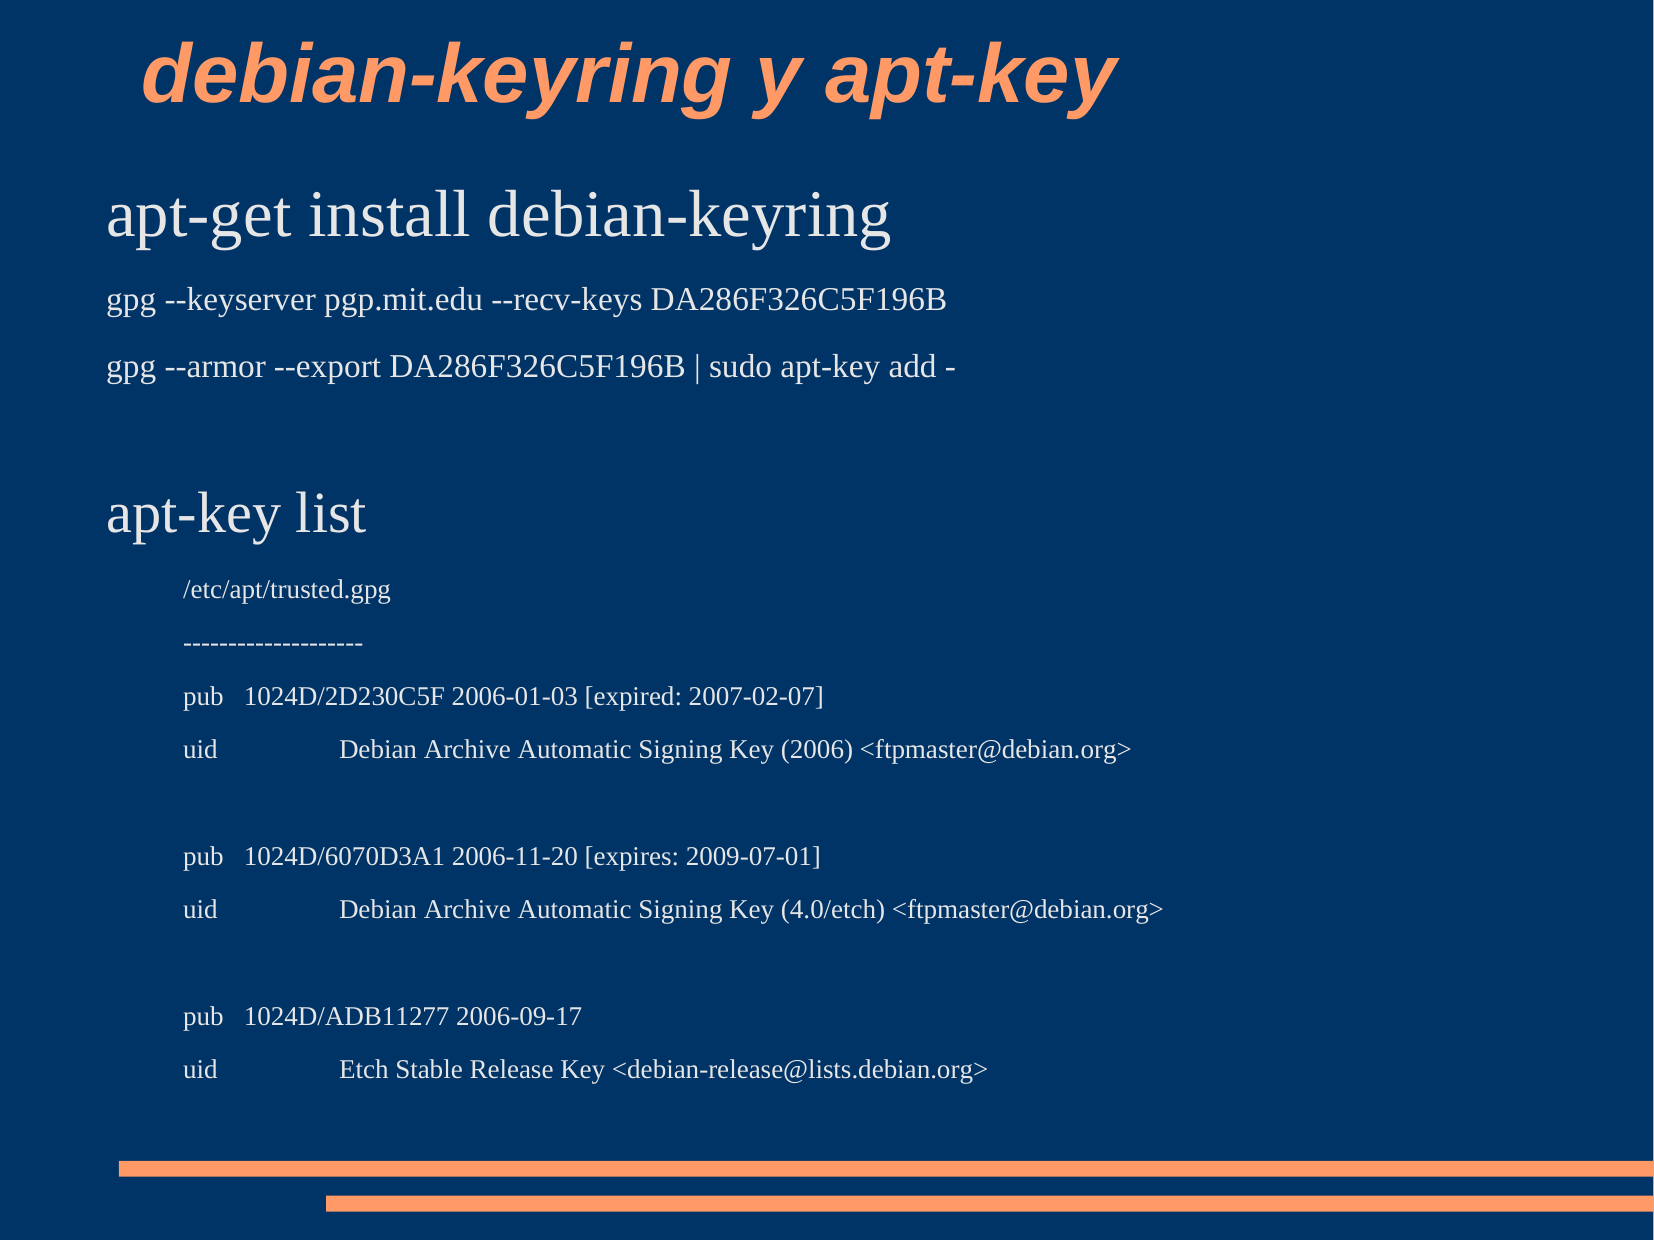

# debian-keyring y apt-key
apt-get install debian-keyring
gpg --keyserver pgp.mit.edu --recv-keys DA286F326C5F196B
gpg --armor --export DA286F326C5F196B | sudo apt-key add -
apt-key list
/etc/apt/trusted.gpg
--------------------
pub 1024D/2D230C5F 2006-01-03 [expired: 2007-02-07]
uid Debian Archive Automatic Signing Key (2006) <ftpmaster@debian.org>
pub 1024D/6070D3A1 2006-11-20 [expires: 2009-07-01]
uid Debian Archive Automatic Signing Key (4.0/etch) <ftpmaster@debian.org>
pub 1024D/ADB11277 2006-09-17
uid Etch Stable Release Key <debian-release@lists.debian.org>